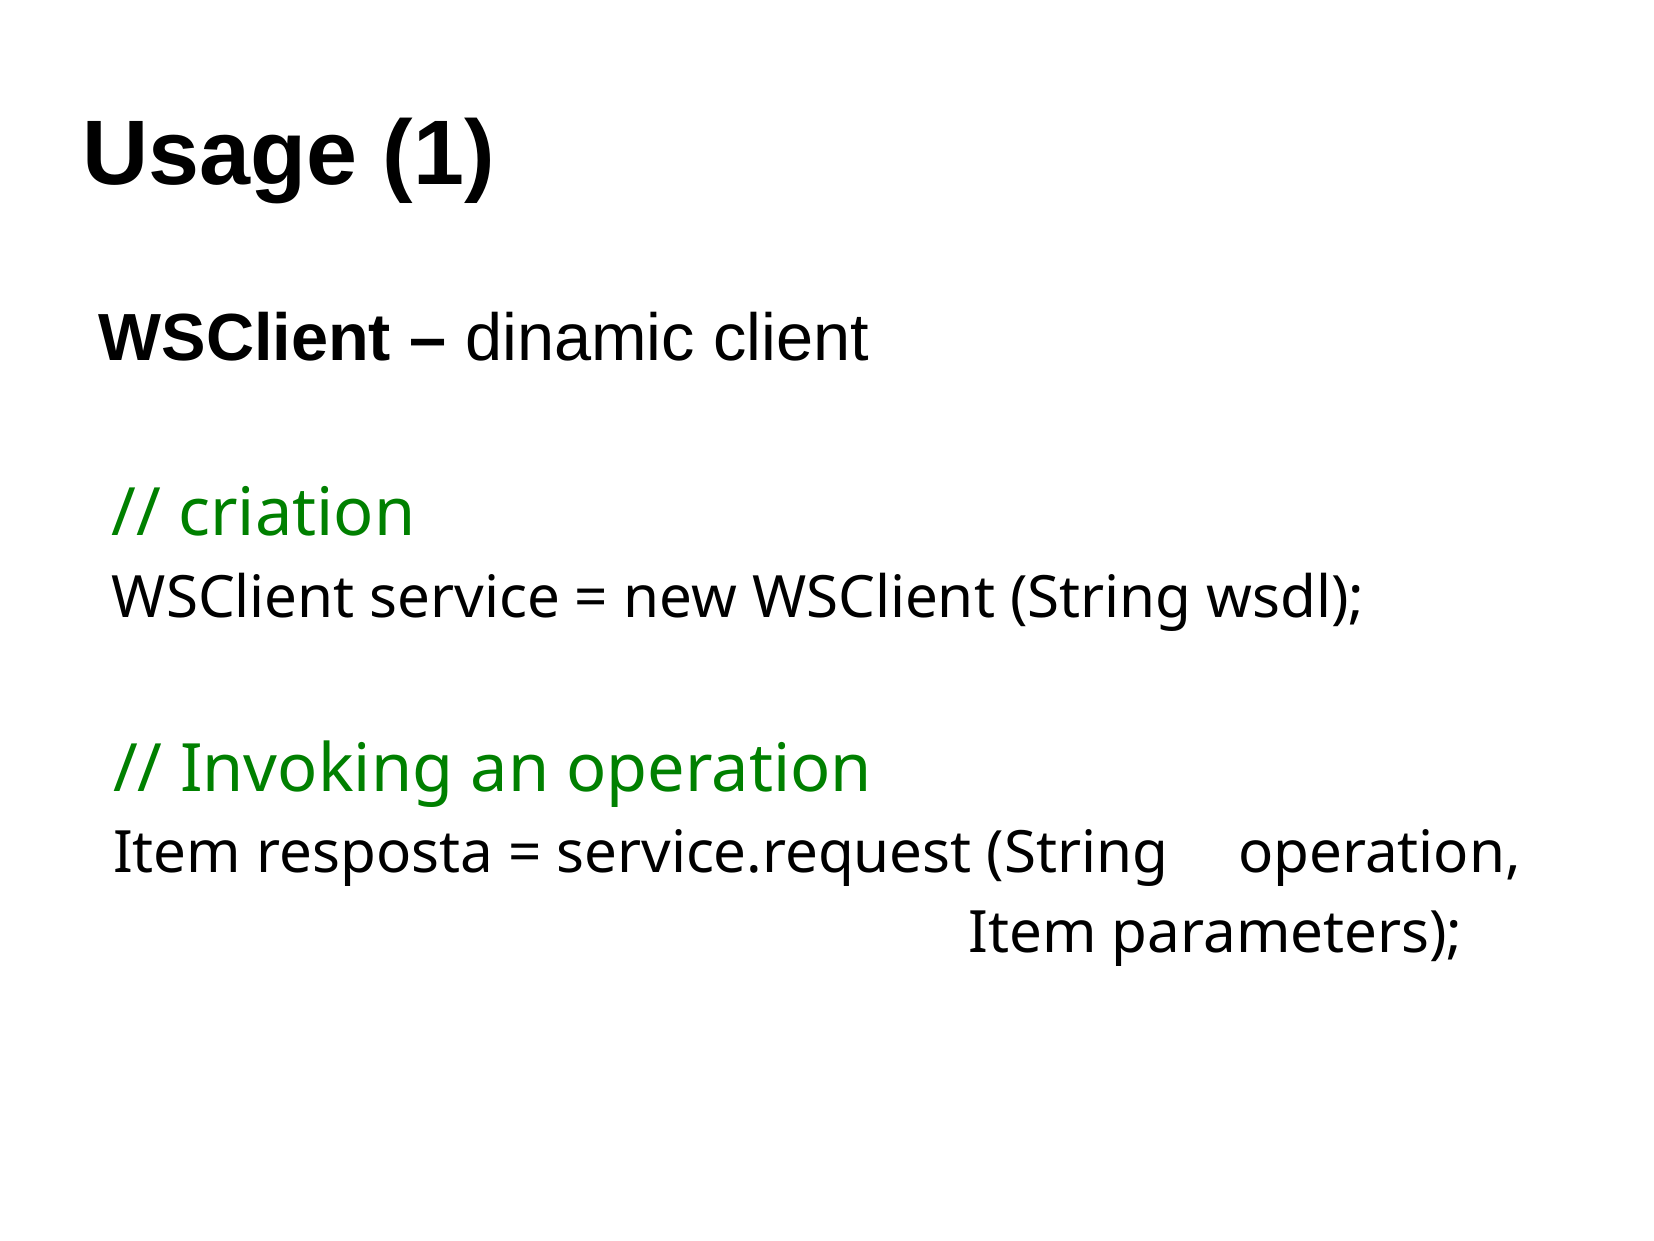

# Usage (1)
WSClient – dinamic client
// criation
WSClient service = new WSClient (String wsdl);
// Invoking an operation
Item resposta = service.request (String 	operation,
											 Item parameters);